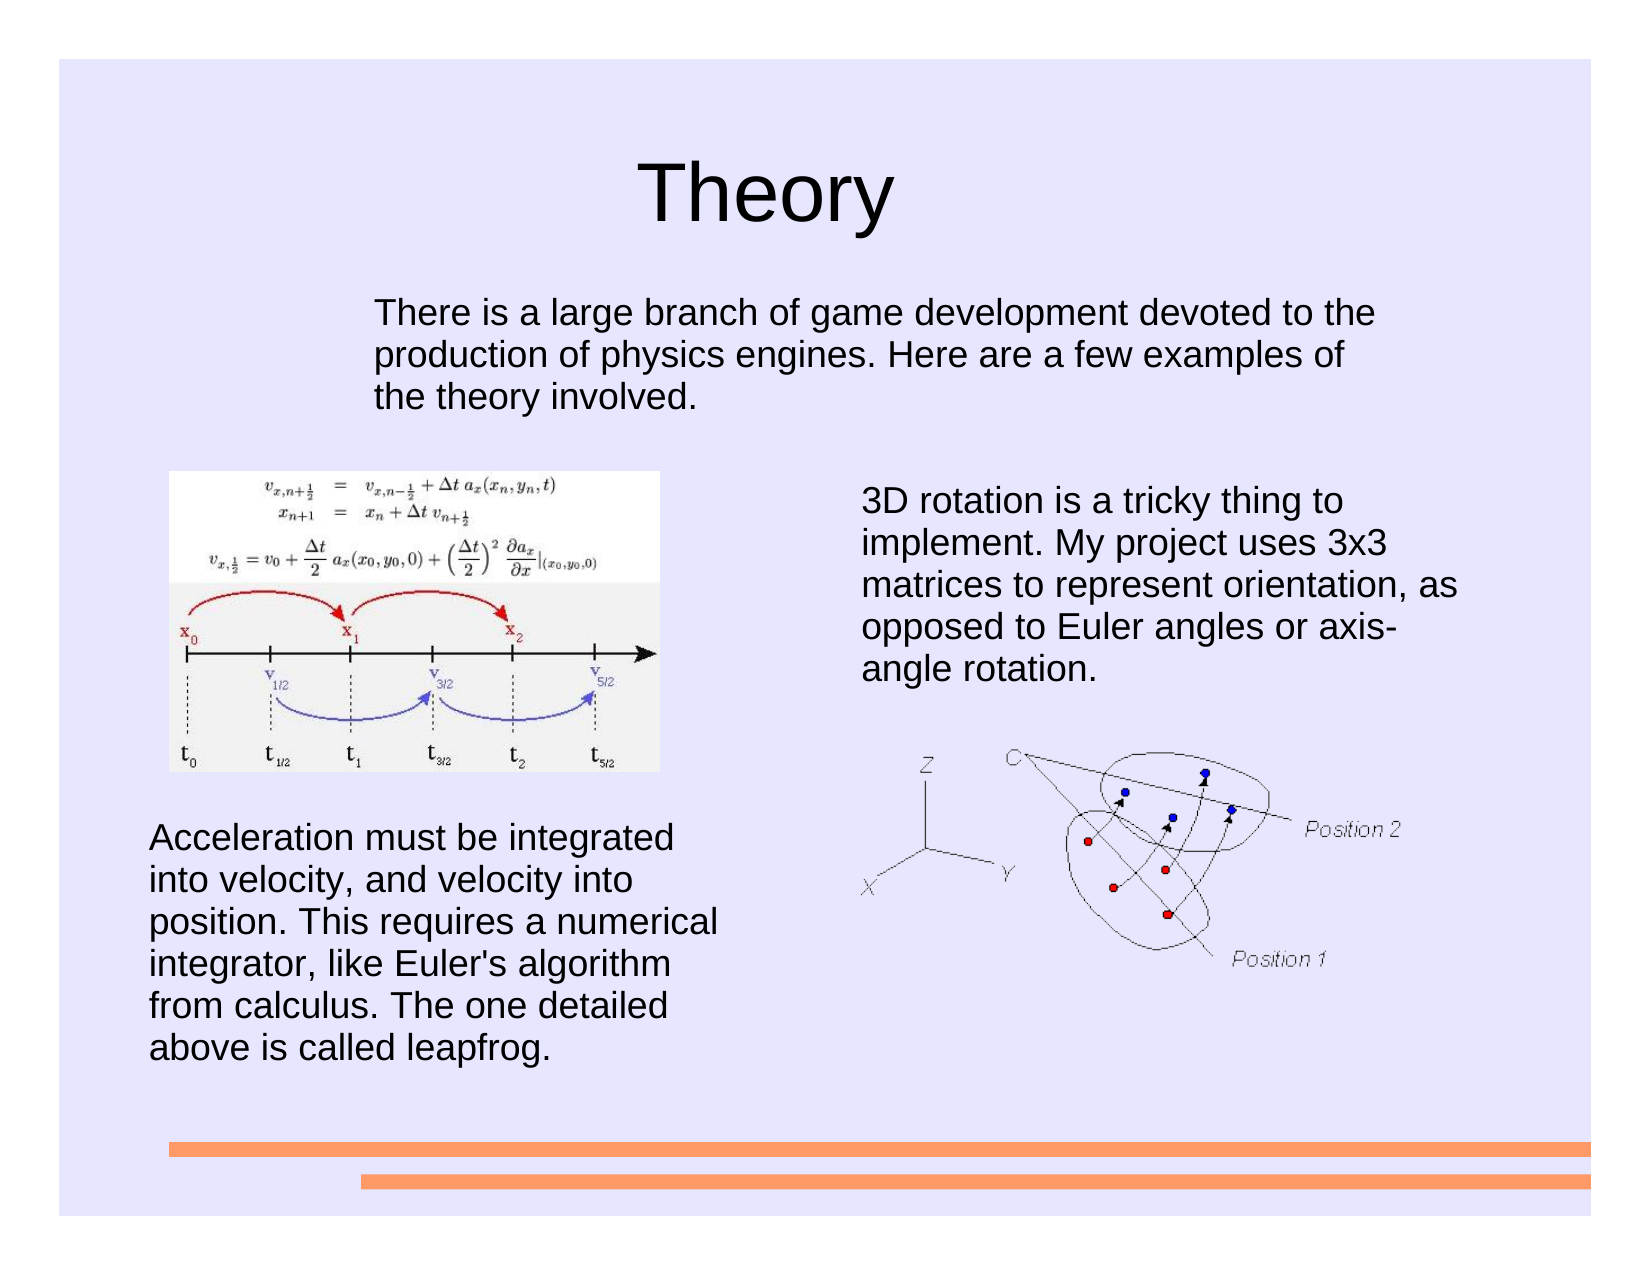

Theory
There is a large branch of game development devoted to the production of physics engines. Here are a few examples of the theory involved.
3D rotation is a tricky thing to implement. My project uses 3x3 matrices to represent orientation, as opposed to Euler angles or axis-angle rotation.
Acceleration must be integrated into velocity, and velocity into position. This requires a numerical integrator, like Euler's algorithm from calculus. The one detailed above is called leapfrog.